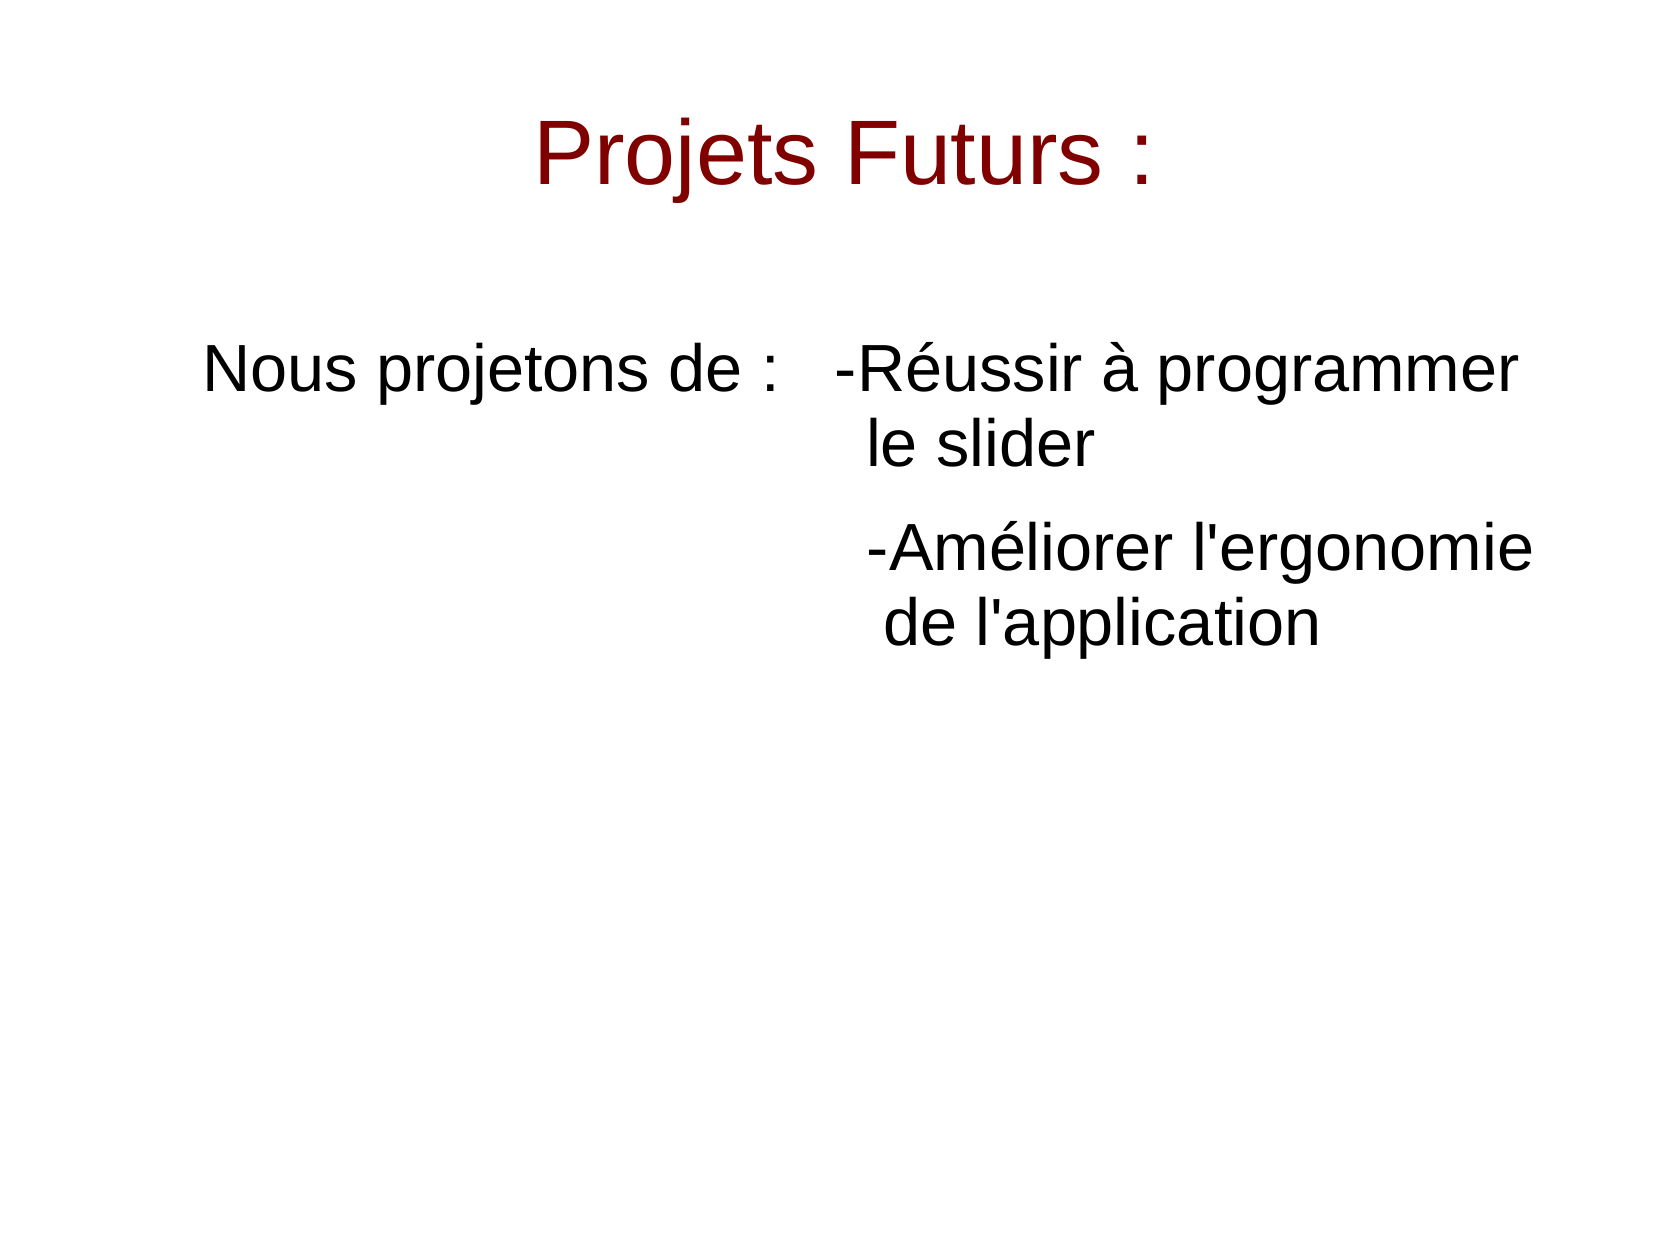

# Projets Futurs :
Nous projetons de : -Réussir à programmer le slider
 -Améliorer l'ergonomie de l'application